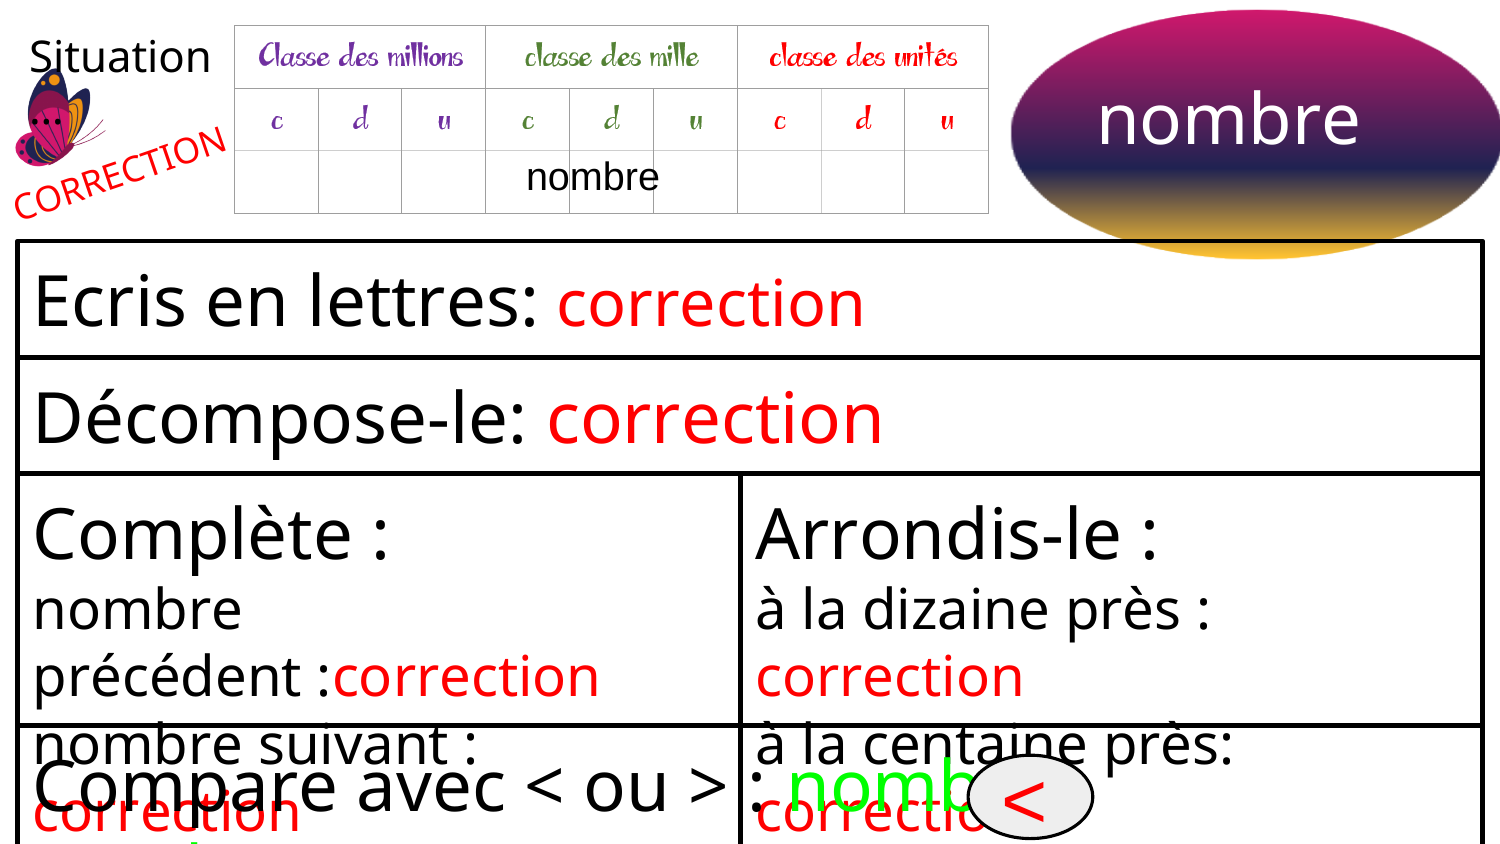

nombre
Situation …
CORRECTION
nombre
Ecris en lettres: correction
Décompose-le: correction
Complète :
nombre précédent :correction
nombre suivant : correction
Arrondis-le :
à la dizaine près : correction
à la centaine près: correction
Compare avec < ou > : nombre nombre
<